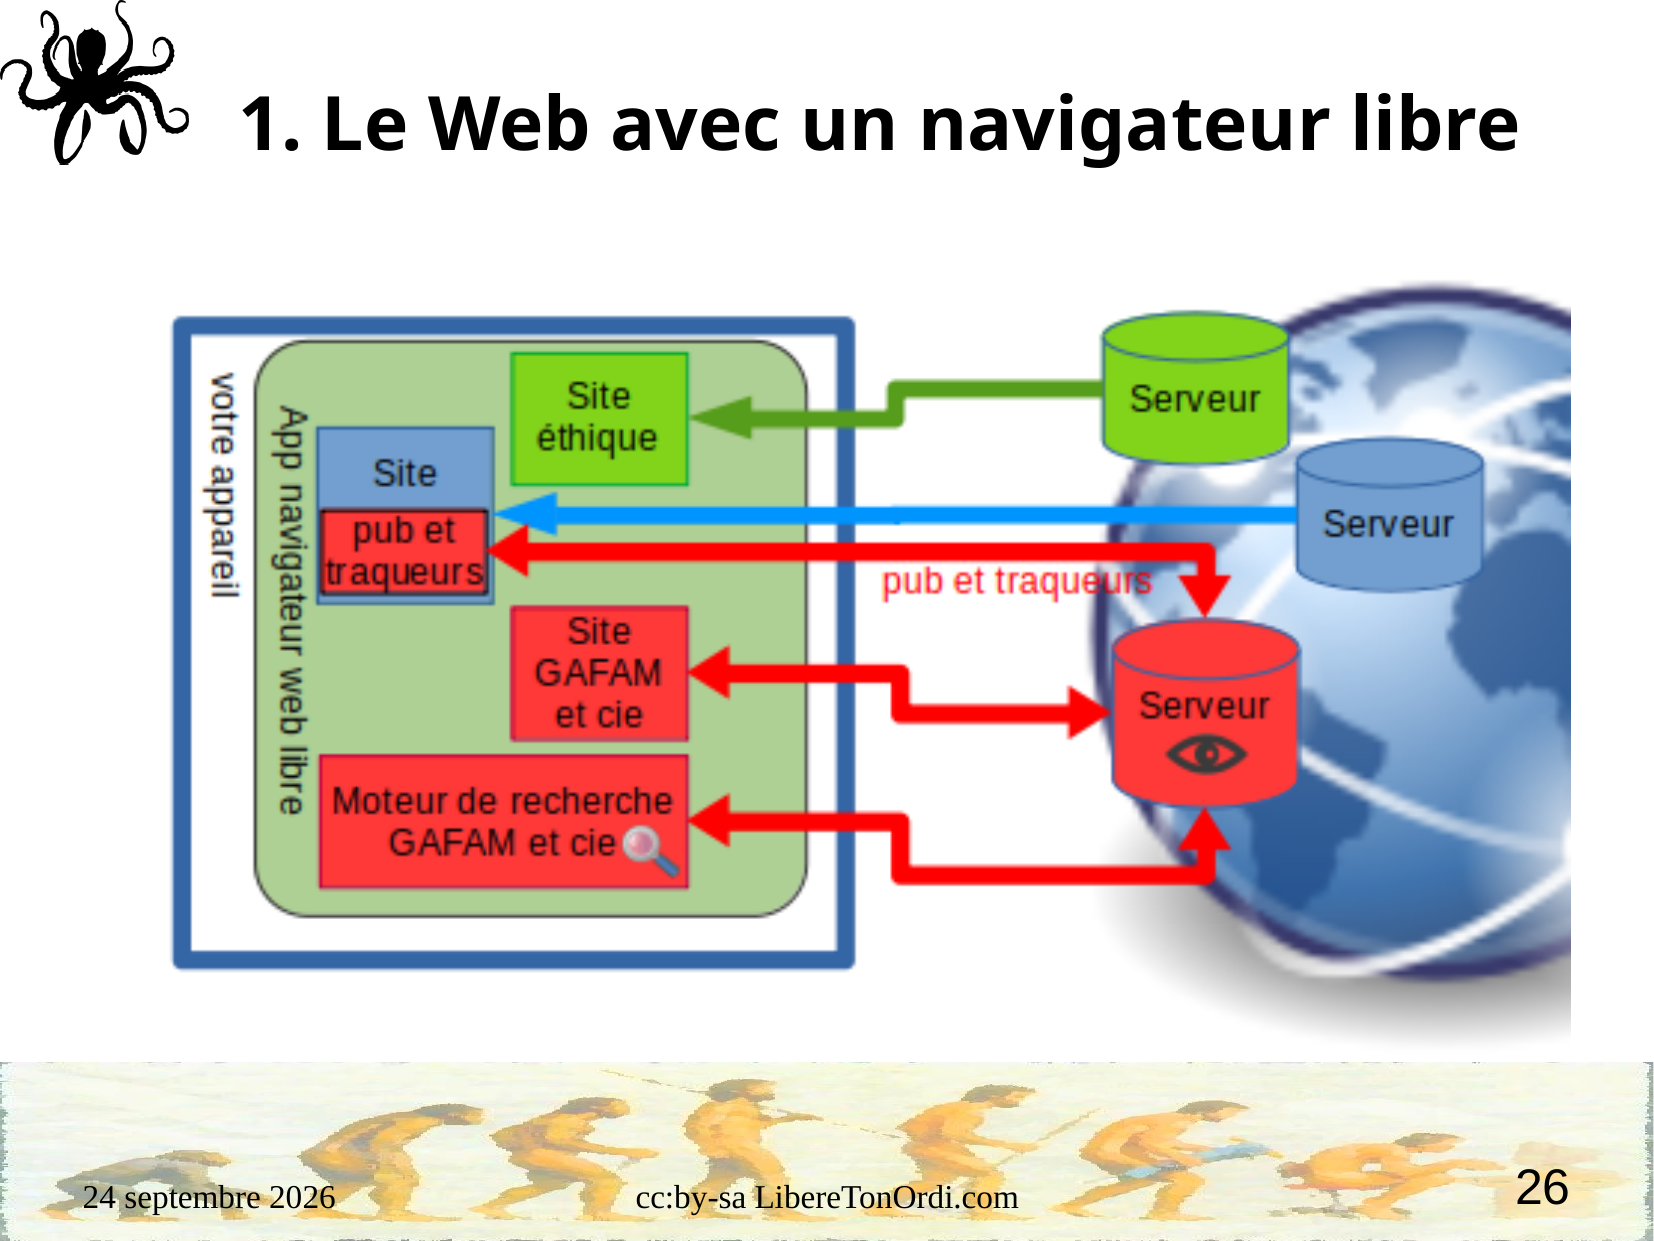

# 1. Le Web avec un navigateur libre
cc:by-sa LibereTonOrdi.com
26